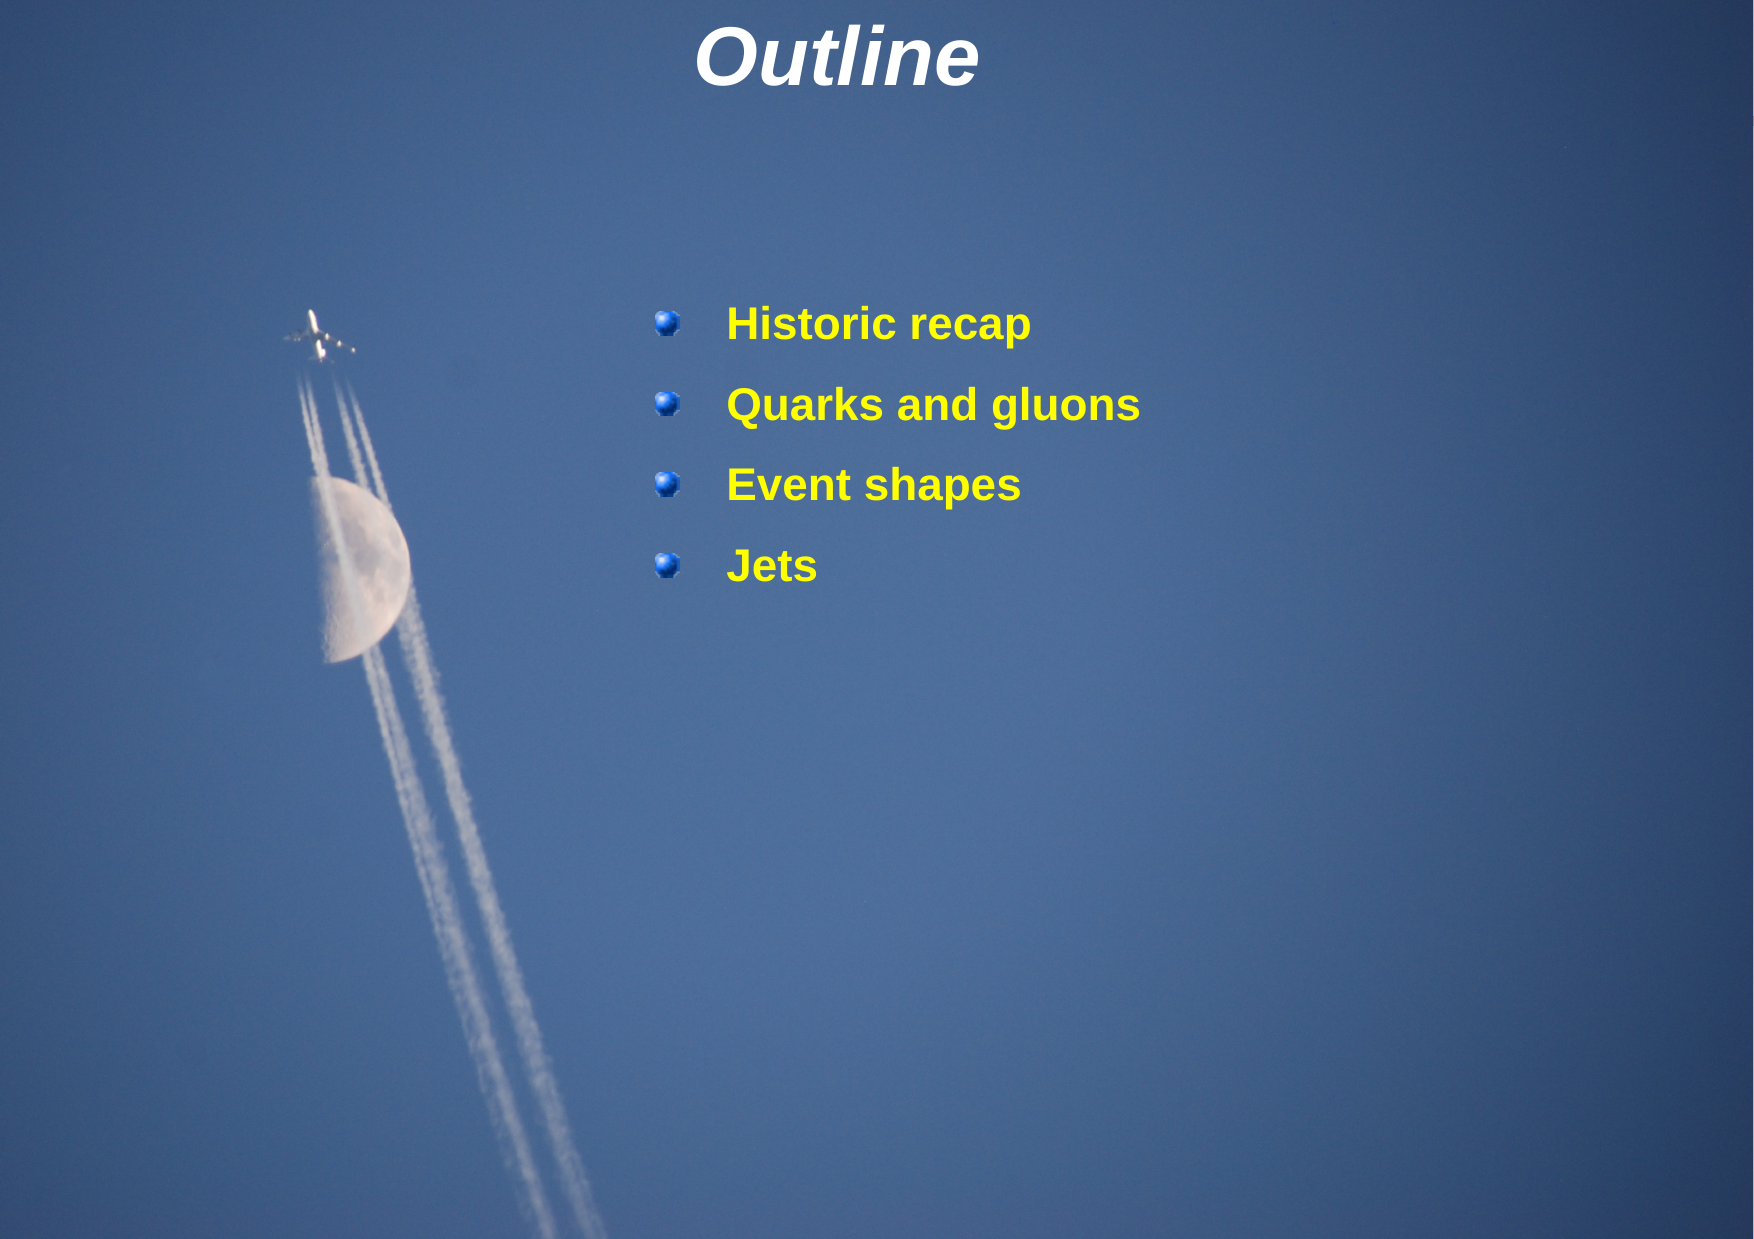

Outline
# Historic recap
Quarks and gluons
Event shapes
Jets